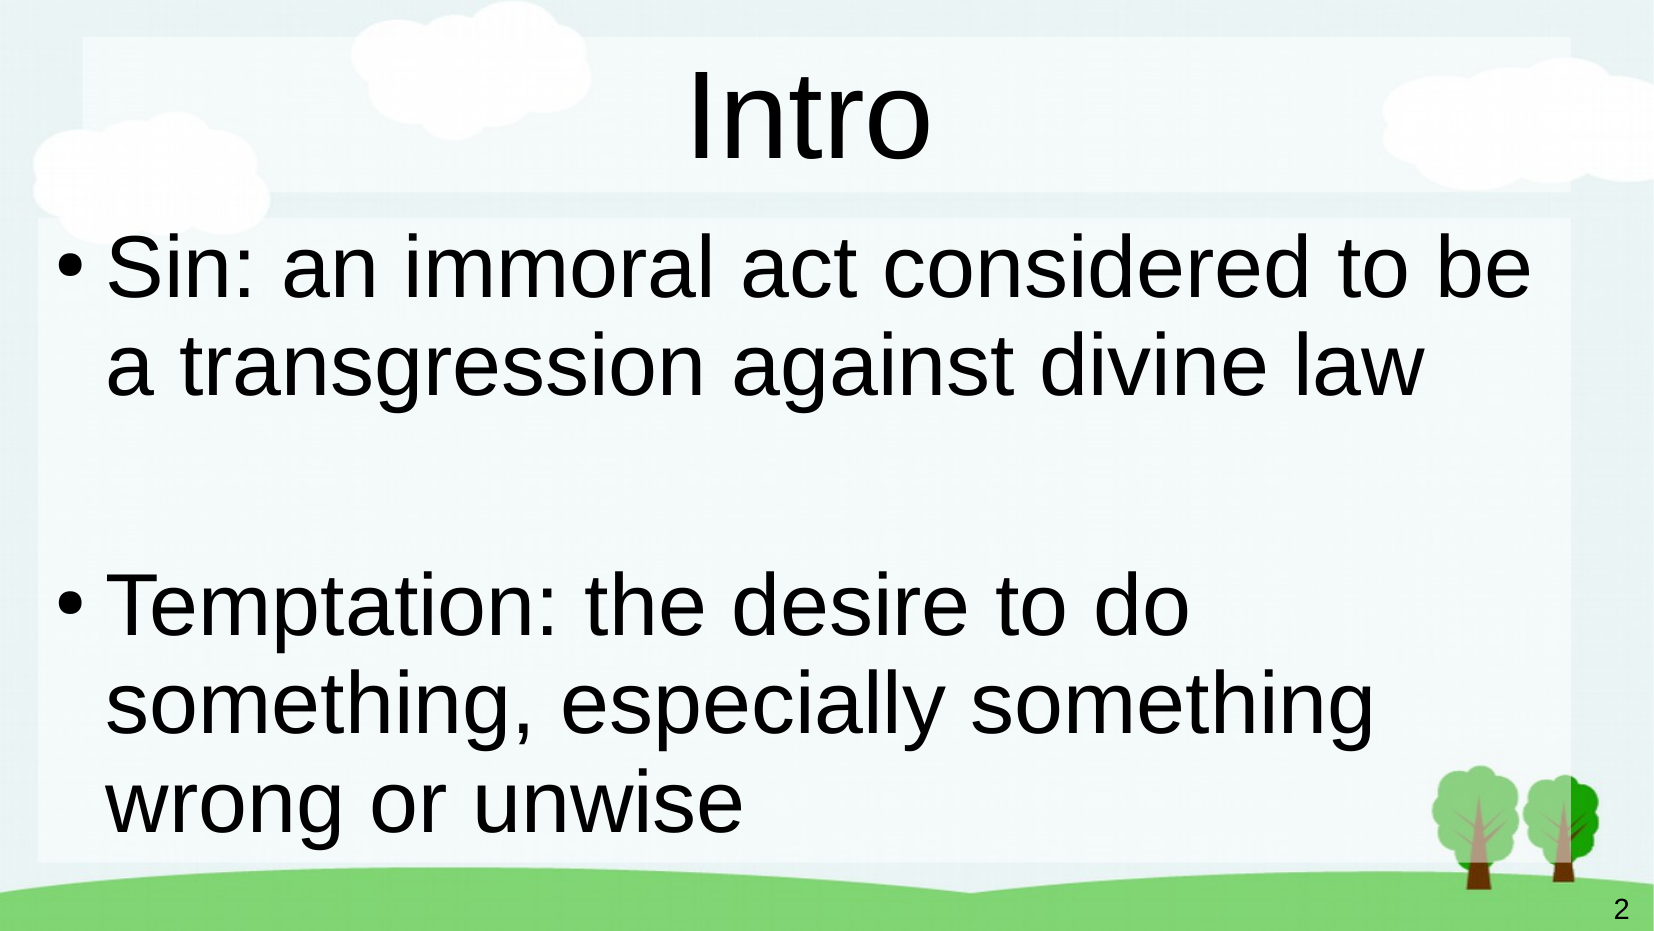

# Intro
Sin: an immoral act considered to be a transgression against divine law
Temptation: the desire to do something, especially something wrong or unwise
2